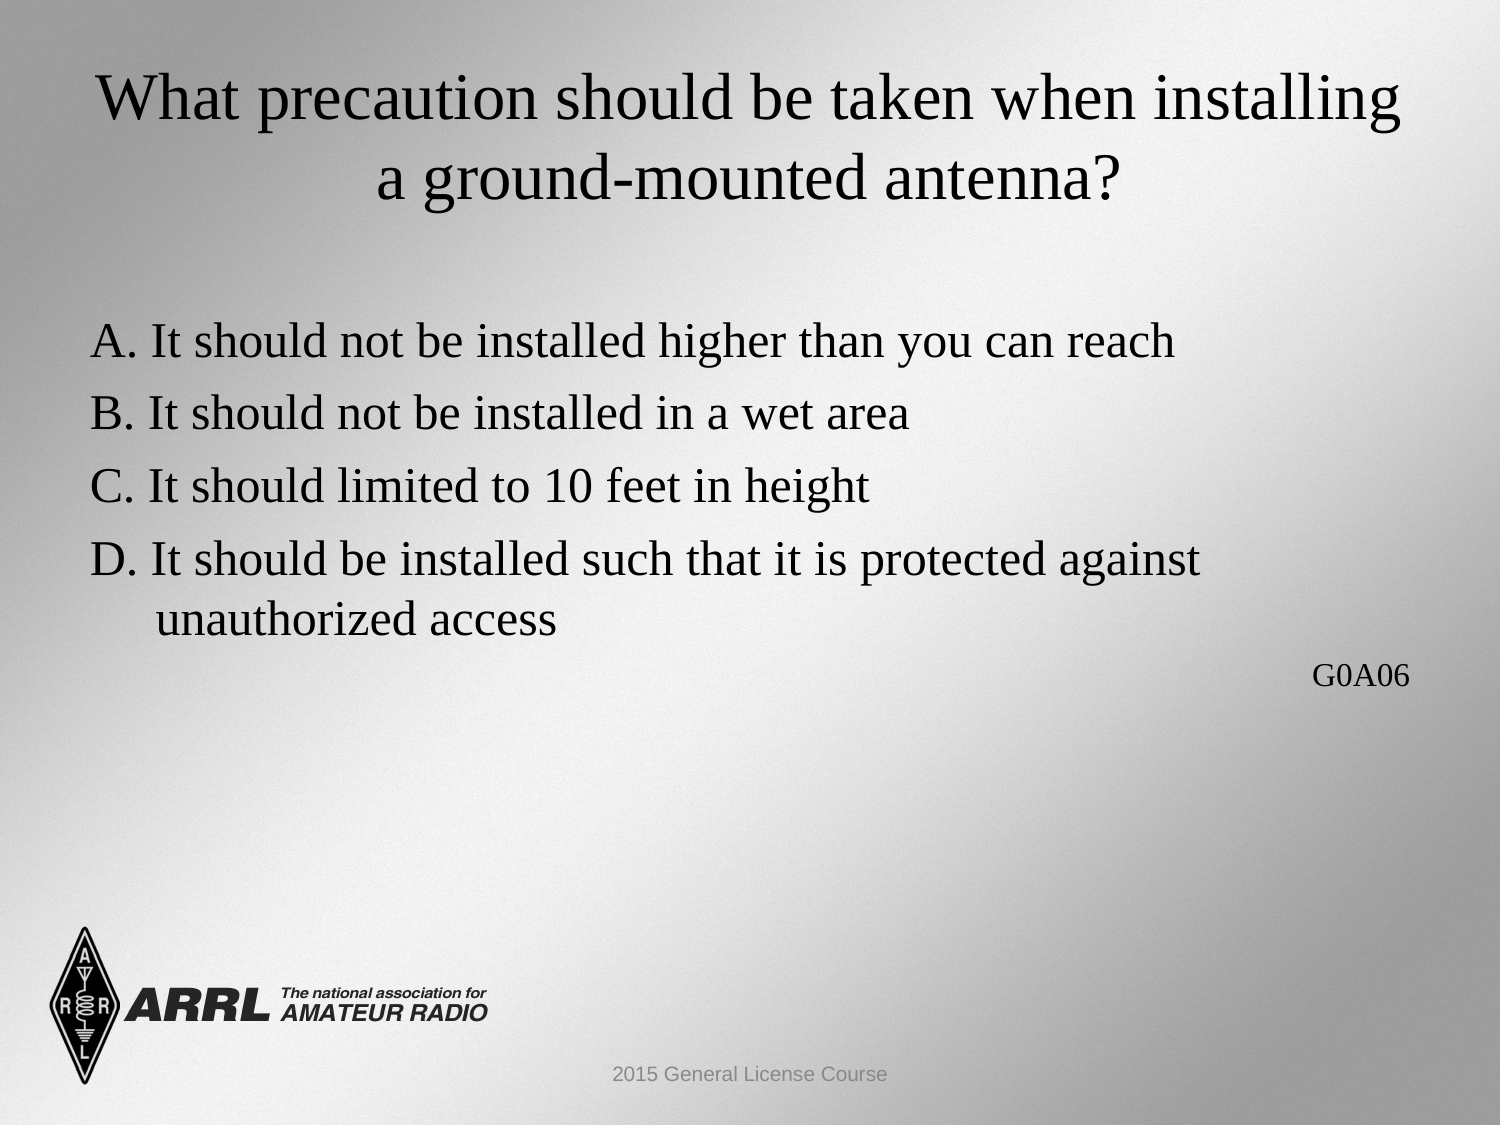

# What precaution should be taken when installing a ground-mounted antenna?
A. It should not be installed higher than you can reach
B. It should not be installed in a wet area
C. It should limited to 10 feet in height
D. It should be installed such that it is protected against unauthorized access
G0A06
2015 General License Course